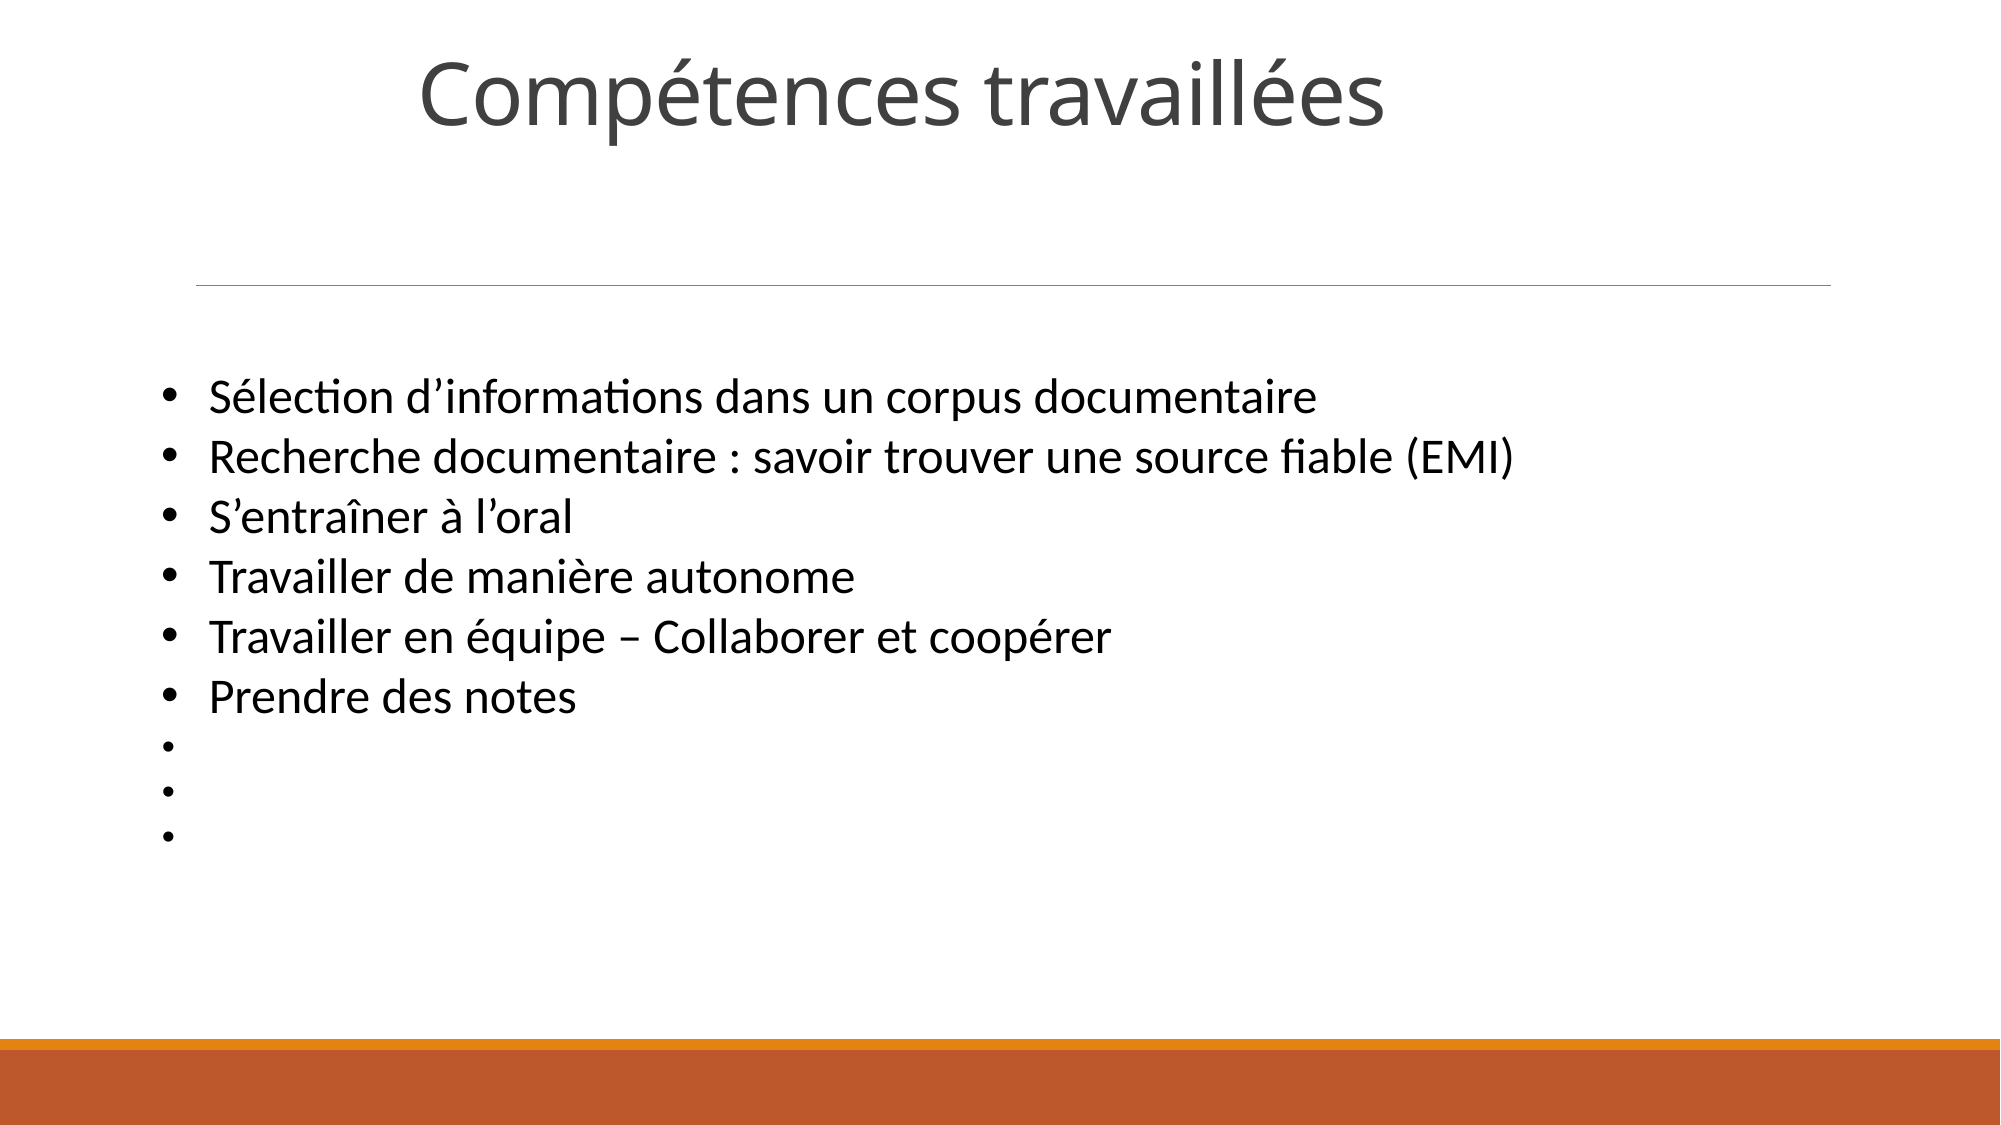

# Compétences travaillées
Sélection d’informations dans un corpus documentaire
Recherche documentaire : savoir trouver une source fiable (EMI)
S’entraîner à l’oral
Travailler de manière autonome
Travailler en équipe – Collaborer et coopérer
Prendre des notes